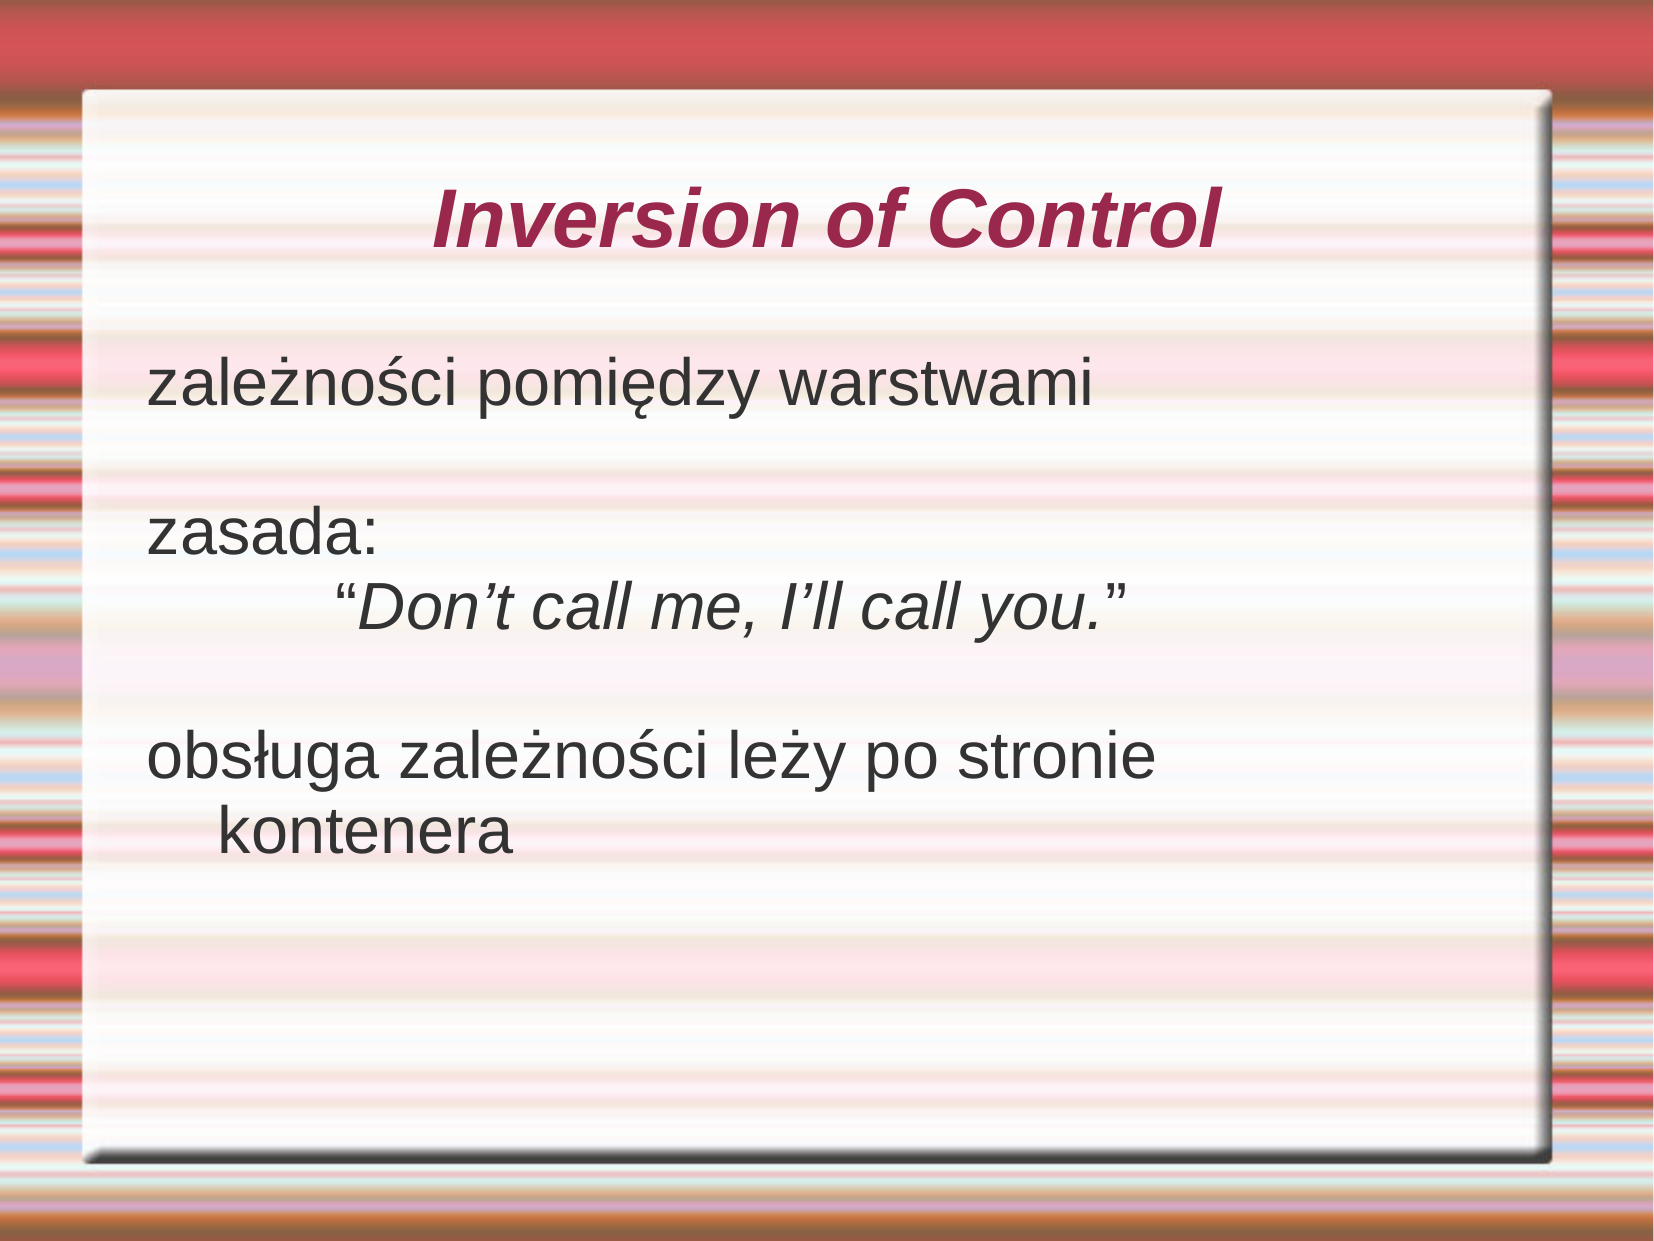

# Inversion of Control
zależności pomiędzy warstwami
zasada:
	“Don’t call me, I’ll call you.”
obsługa zależności leży po stronie
kontenera